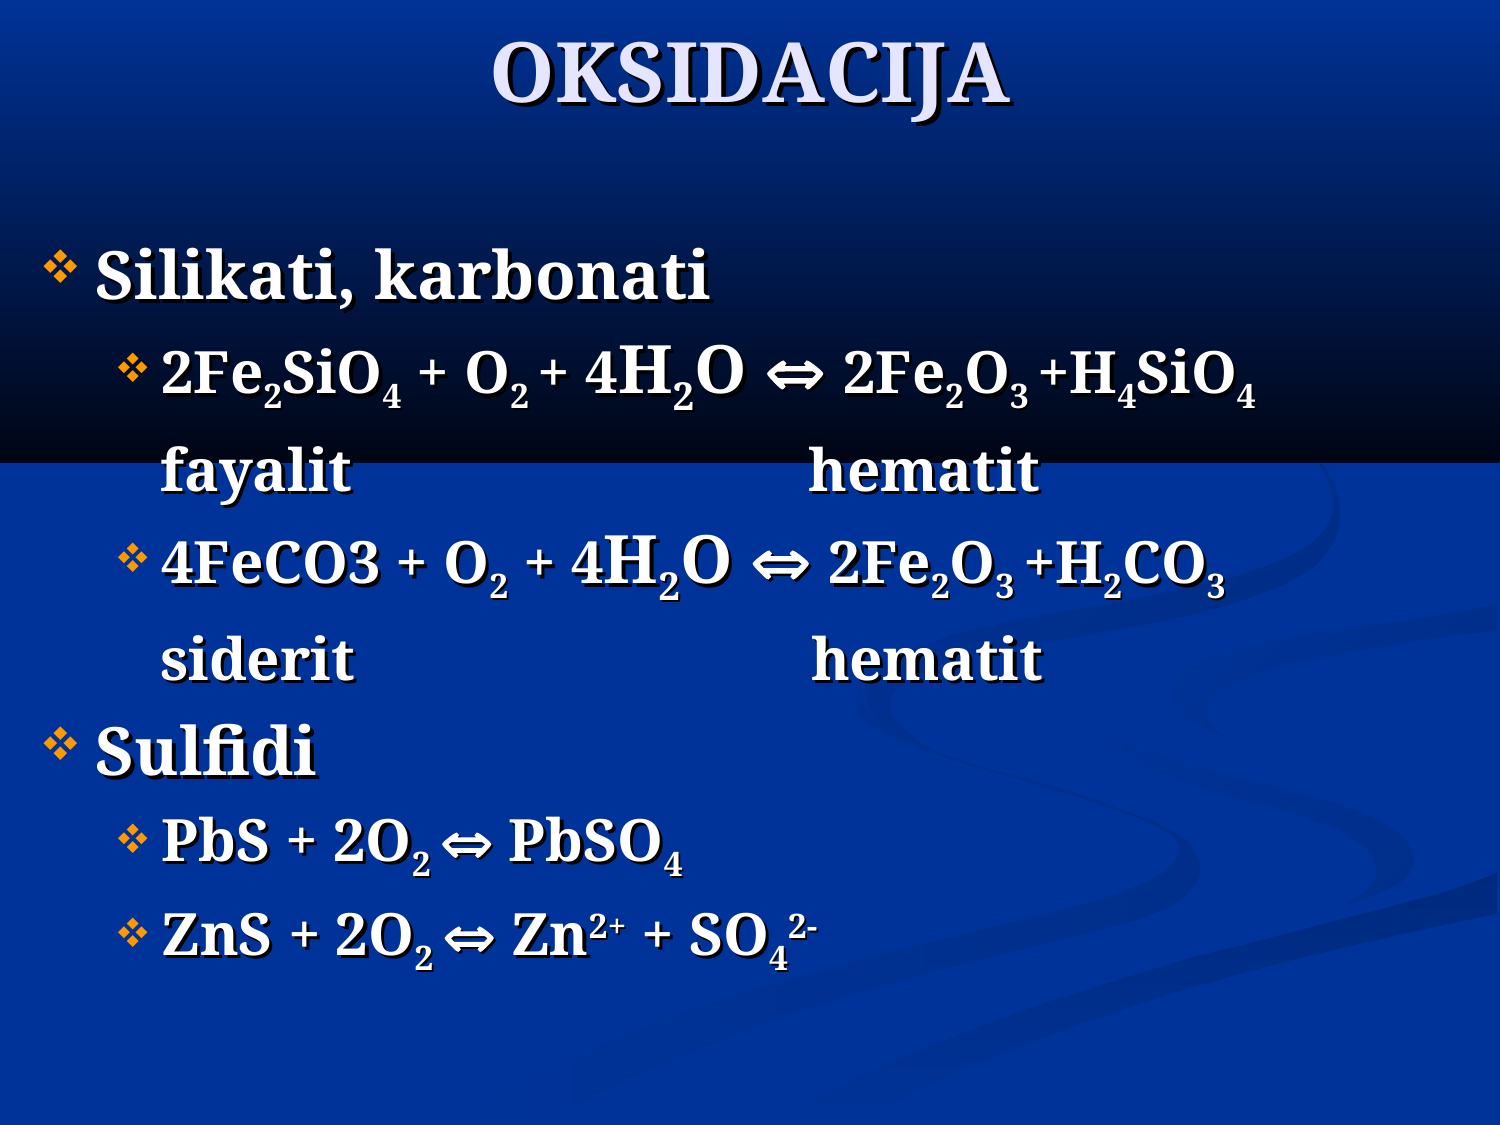

# OKSIDACIJA
Silikati, karbonati
2Fe2SiO4 + O2 + 4H2O  2Fe2O3 +H4SiO4
 fayalit hematit
4FeCO3 + O2 + 4H2O  2Fe2O3 +H2CO3
 siderit hematit
Sulfidi
PbS + 2O2  PbSO4
ZnS + 2O2  Zn2+ + SO42-